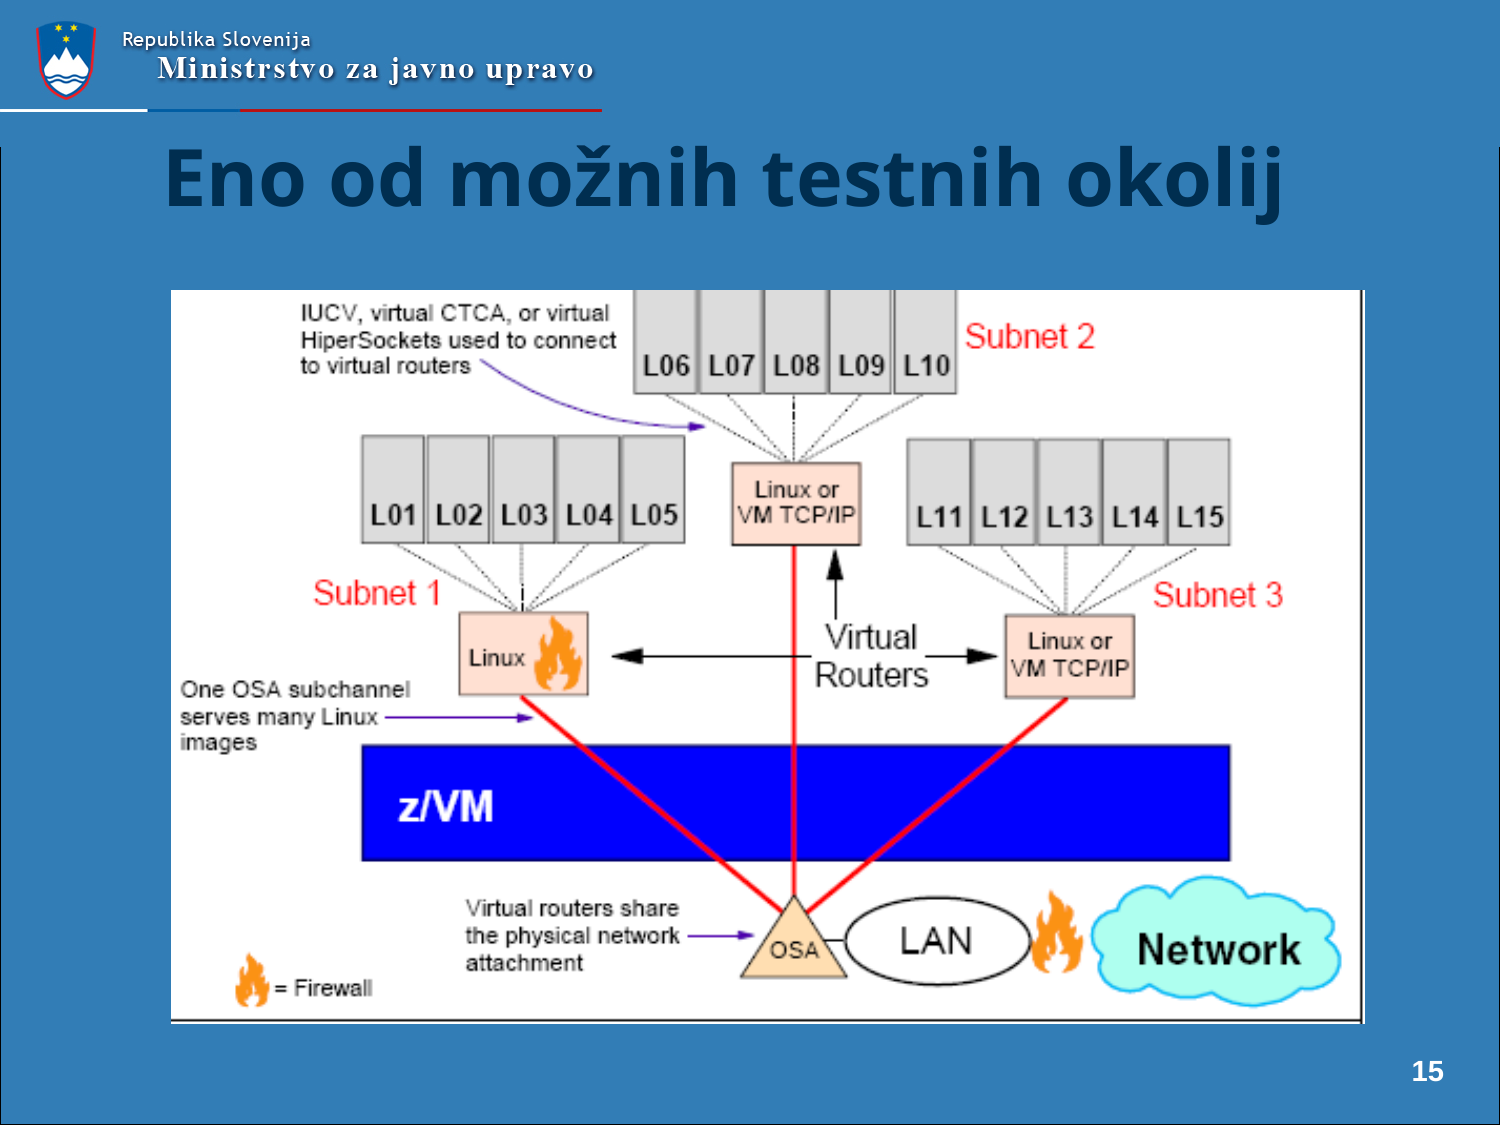

# Eno od možnih testnih okolij
15